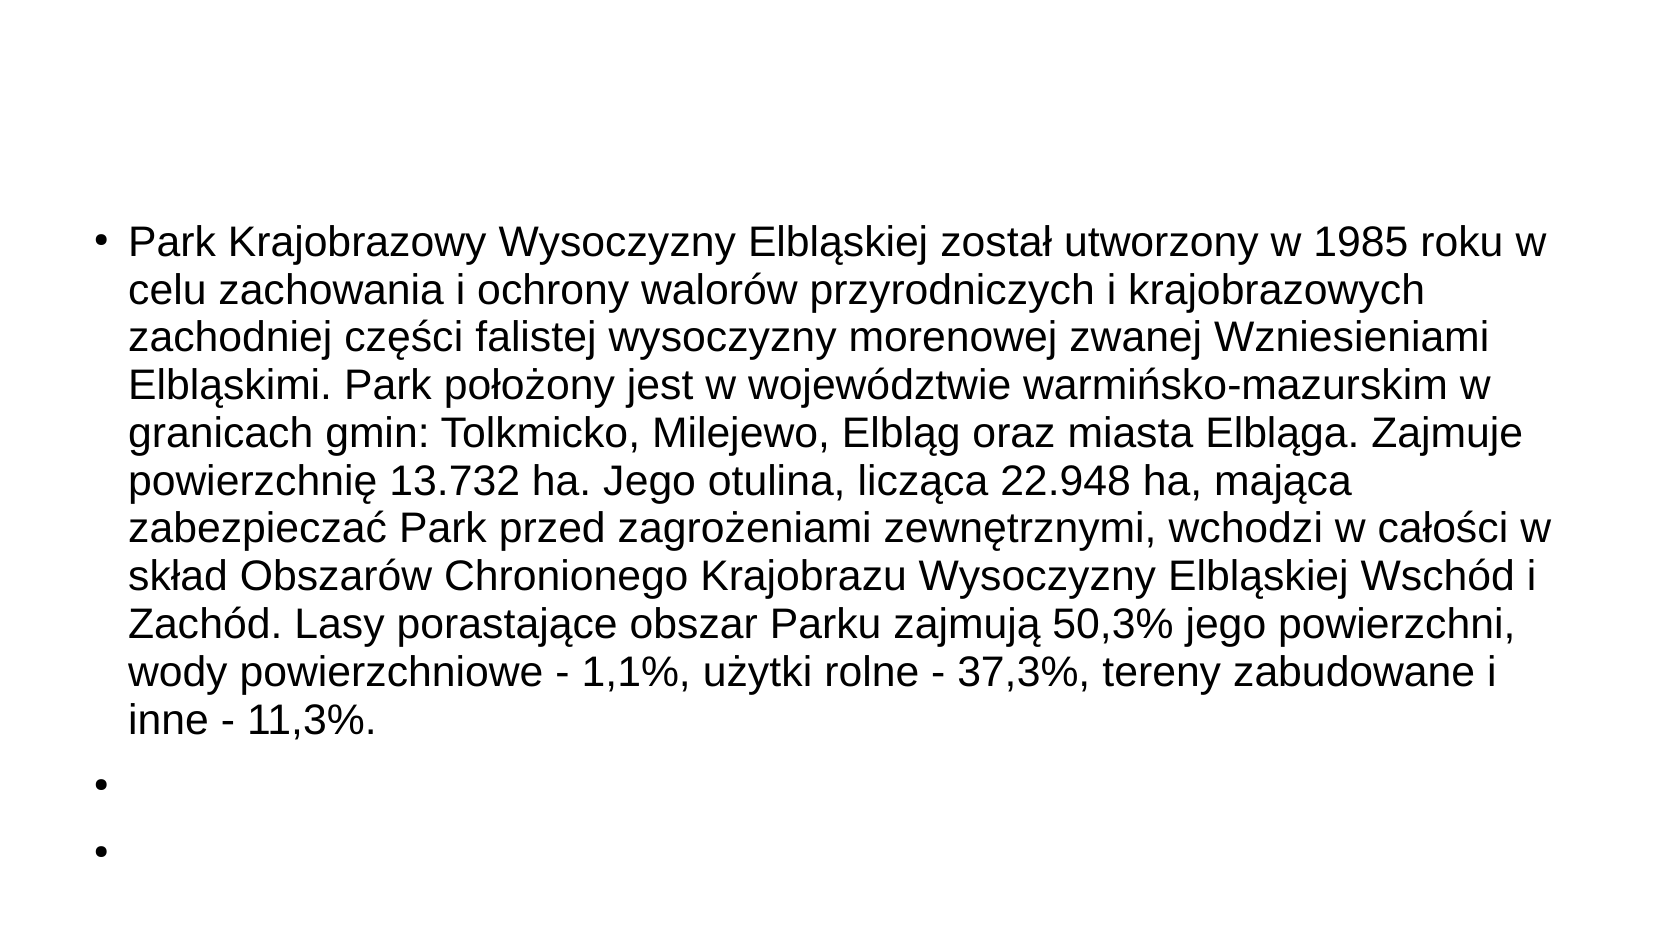

#
Park Krajobrazowy Wysoczyzny Elbląskiej został utworzony w 1985 roku w celu zachowania i ochrony walorów przyrodniczych i krajobrazowych zachodniej części falistej wysoczyzny morenowej zwanej Wzniesieniami Elbląskimi. Park położony jest w województwie warmińsko-mazurskim w granicach gmin: Tolkmicko, Milejewo, Elbląg oraz miasta Elbląga. Zajmuje powierzchnię 13.732 ha. Jego otulina, licząca 22.948 ha, mająca zabezpieczać Park przed zagrożeniami zewnętrznymi, wchodzi w całości w skład Obszarów Chronionego Krajobrazu Wysoczyzny Elbląskiej Wschód i Zachód. Lasy porastające obszar Parku zajmują 50,3% jego powierzchni, wody powierzchniowe - 1,1%, użytki rolne - 37,3%, tereny zabudowane i inne - 11,3%.